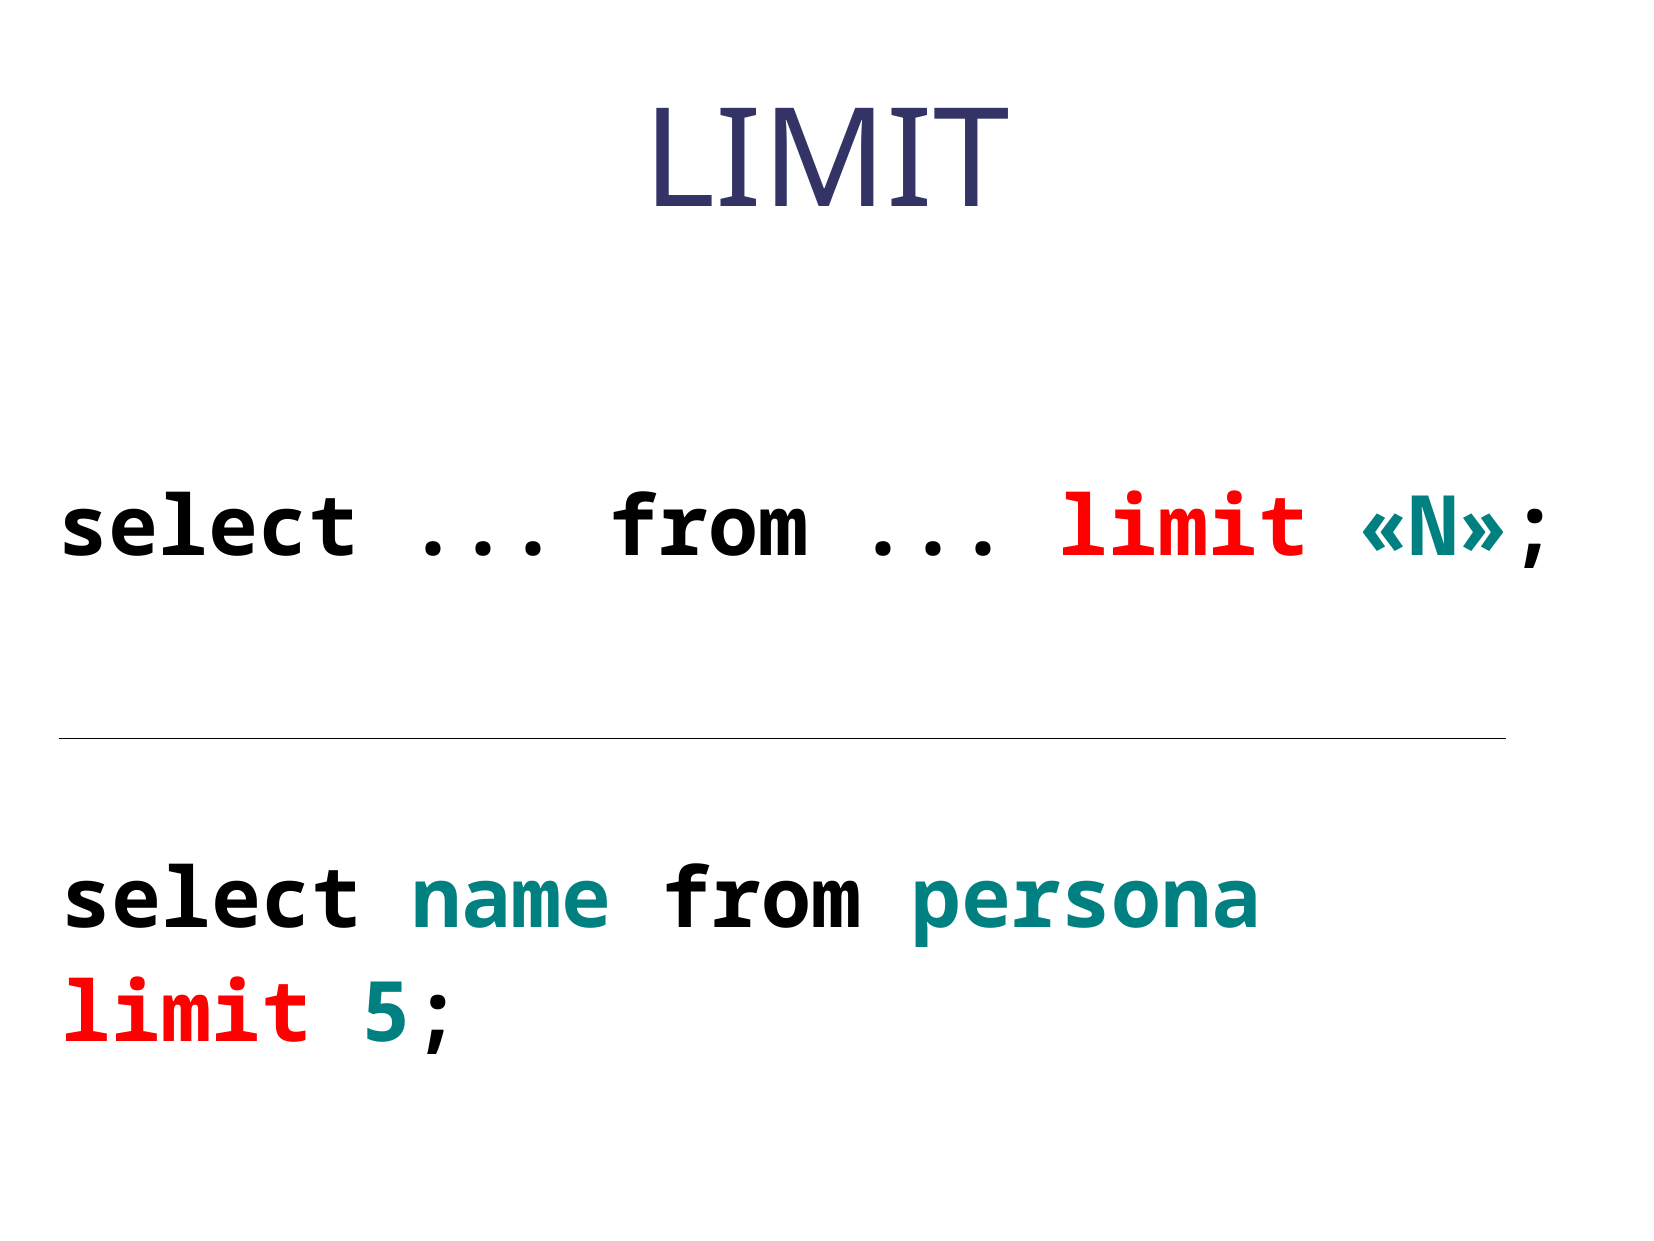

# LIMIT
select ... from ... limit «N»;
select name from persona
limit 5;